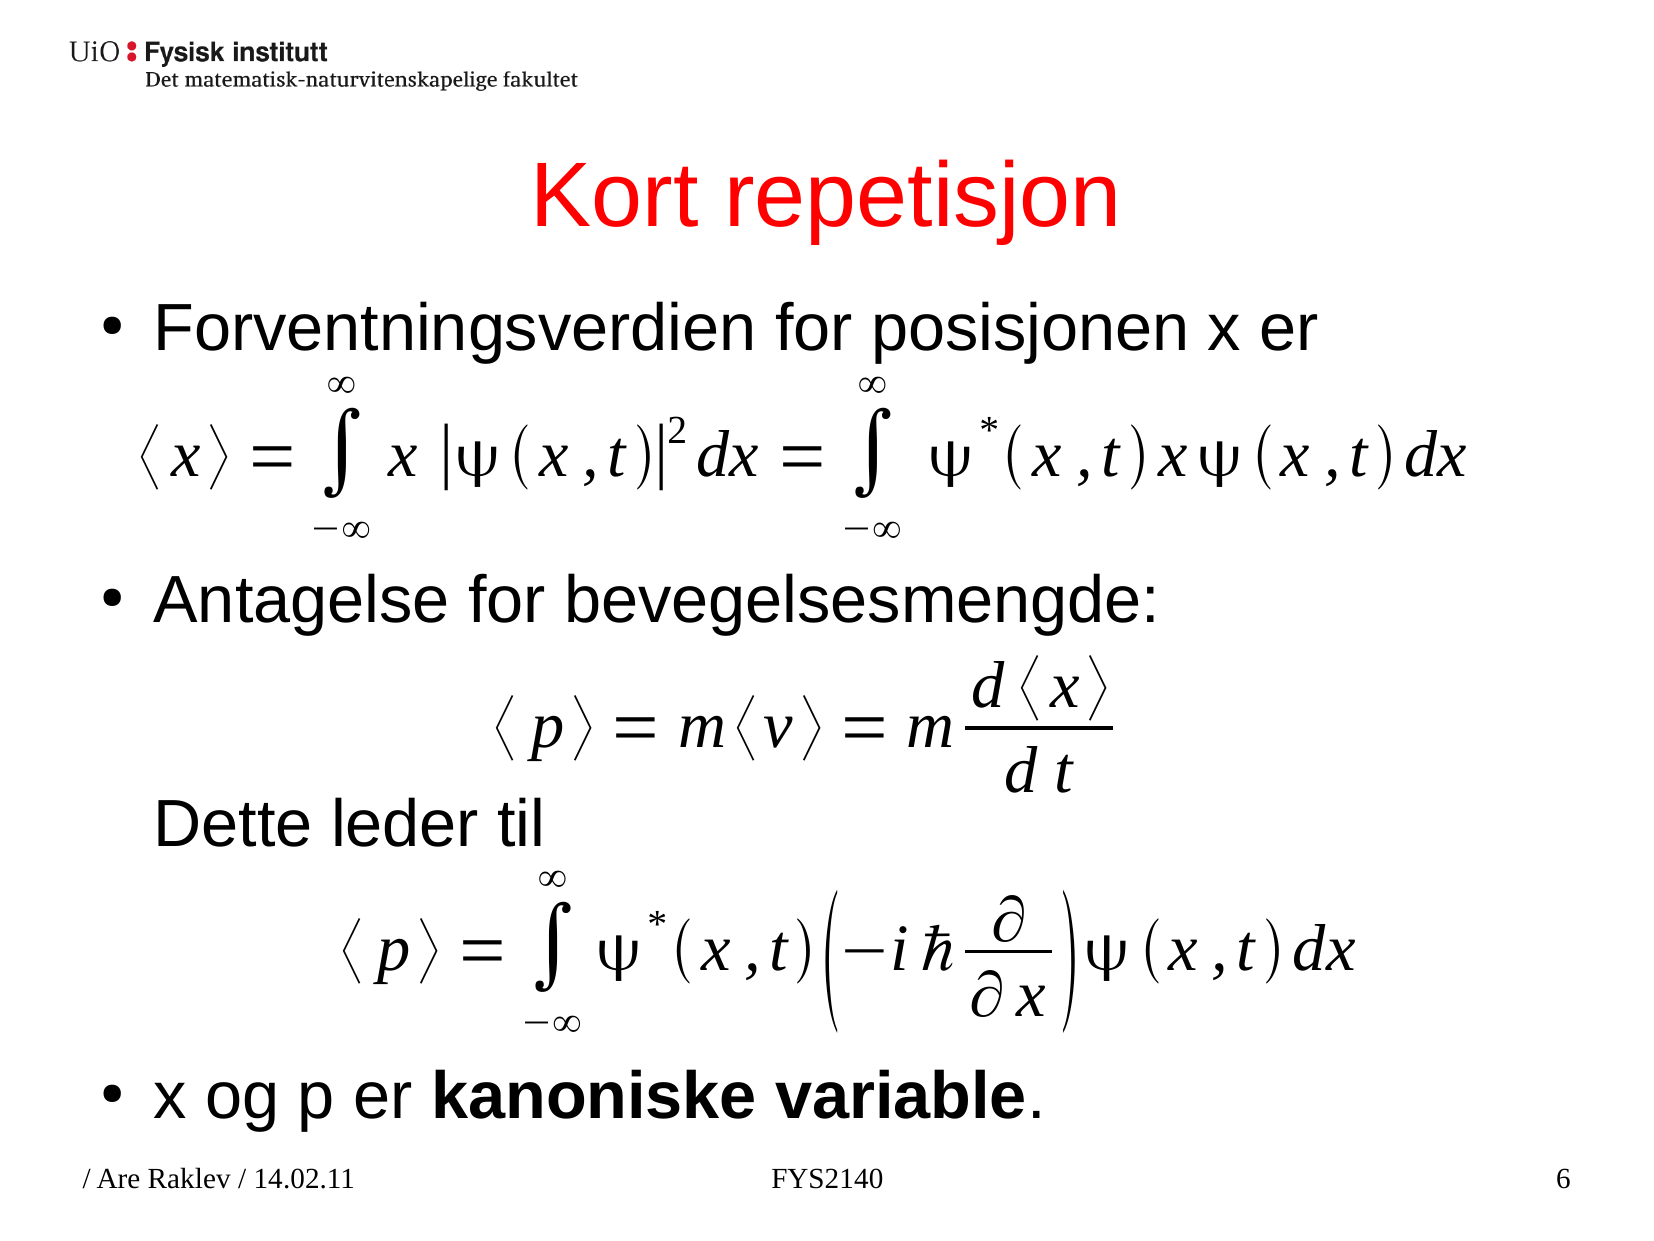

# Kort repetisjon
Forventningsverdien for posisjonen x er
Antagelse for bevegelsesmengde:
Dette leder til
x og p er kanoniske variable.
/ Are Raklev / 14.02.11
FYS2140
6